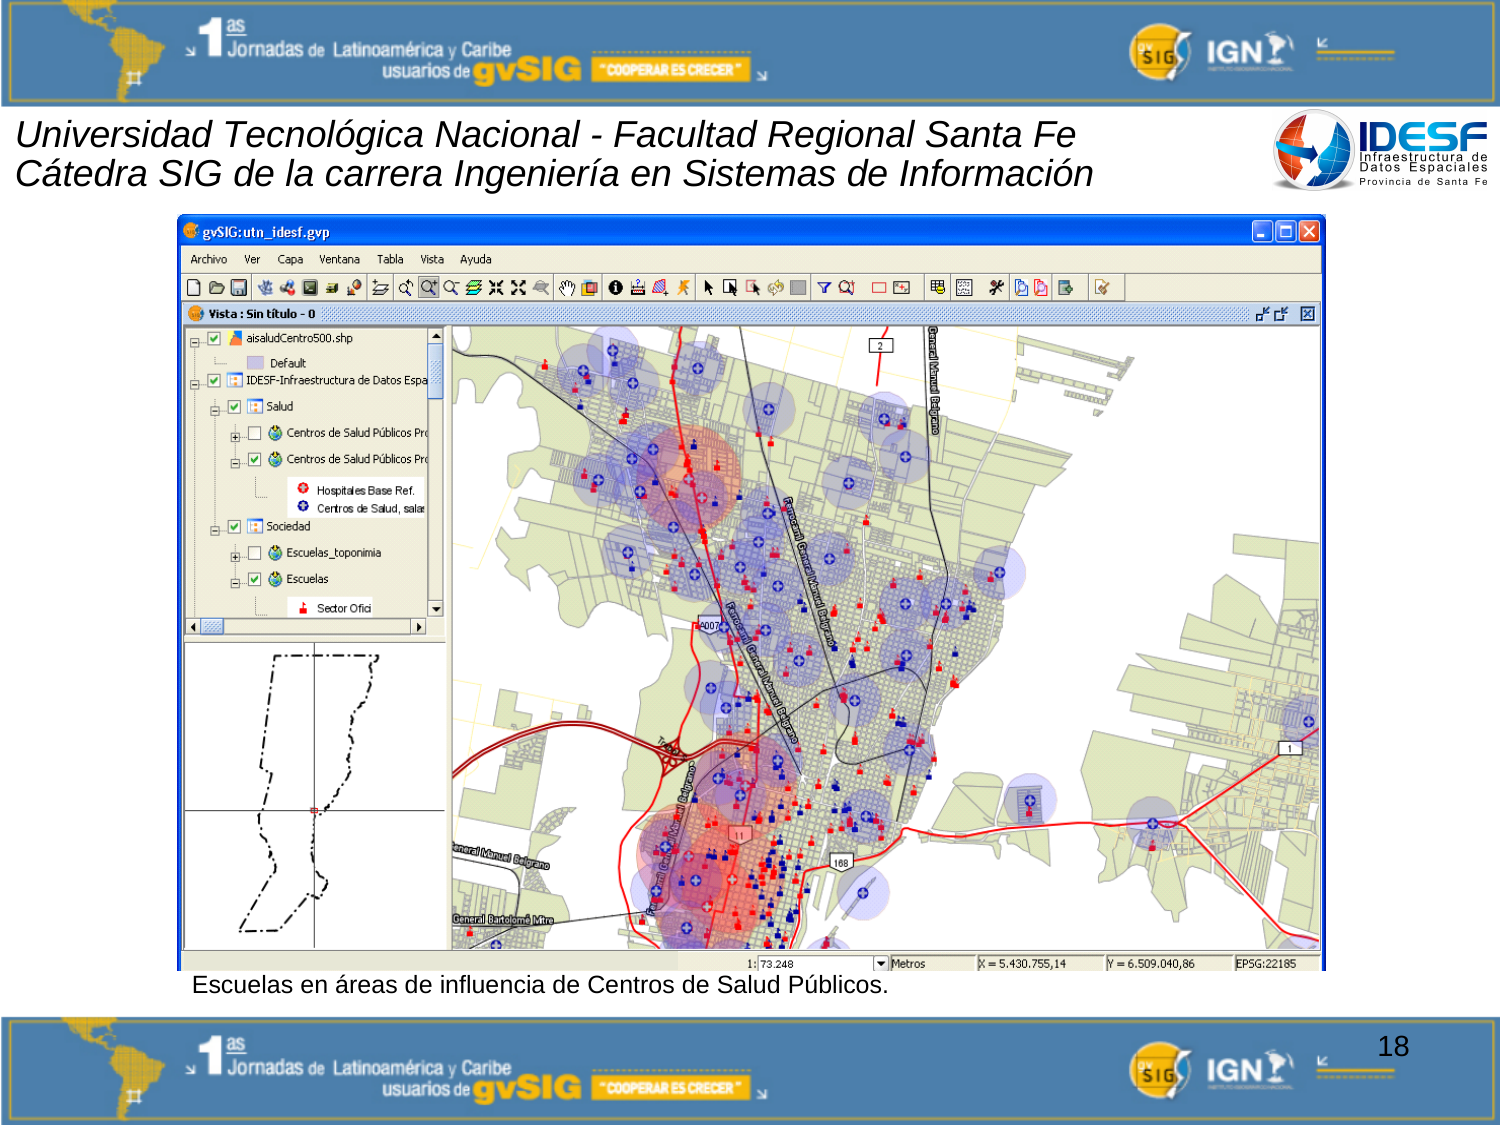

Universidad Tecnológica Nacional - Facultad Regional Santa Fe
Cátedra SIG de la carrera Ingeniería en Sistemas de Información
Escuelas en áreas de influencia de Centros de Salud Públicos.
18